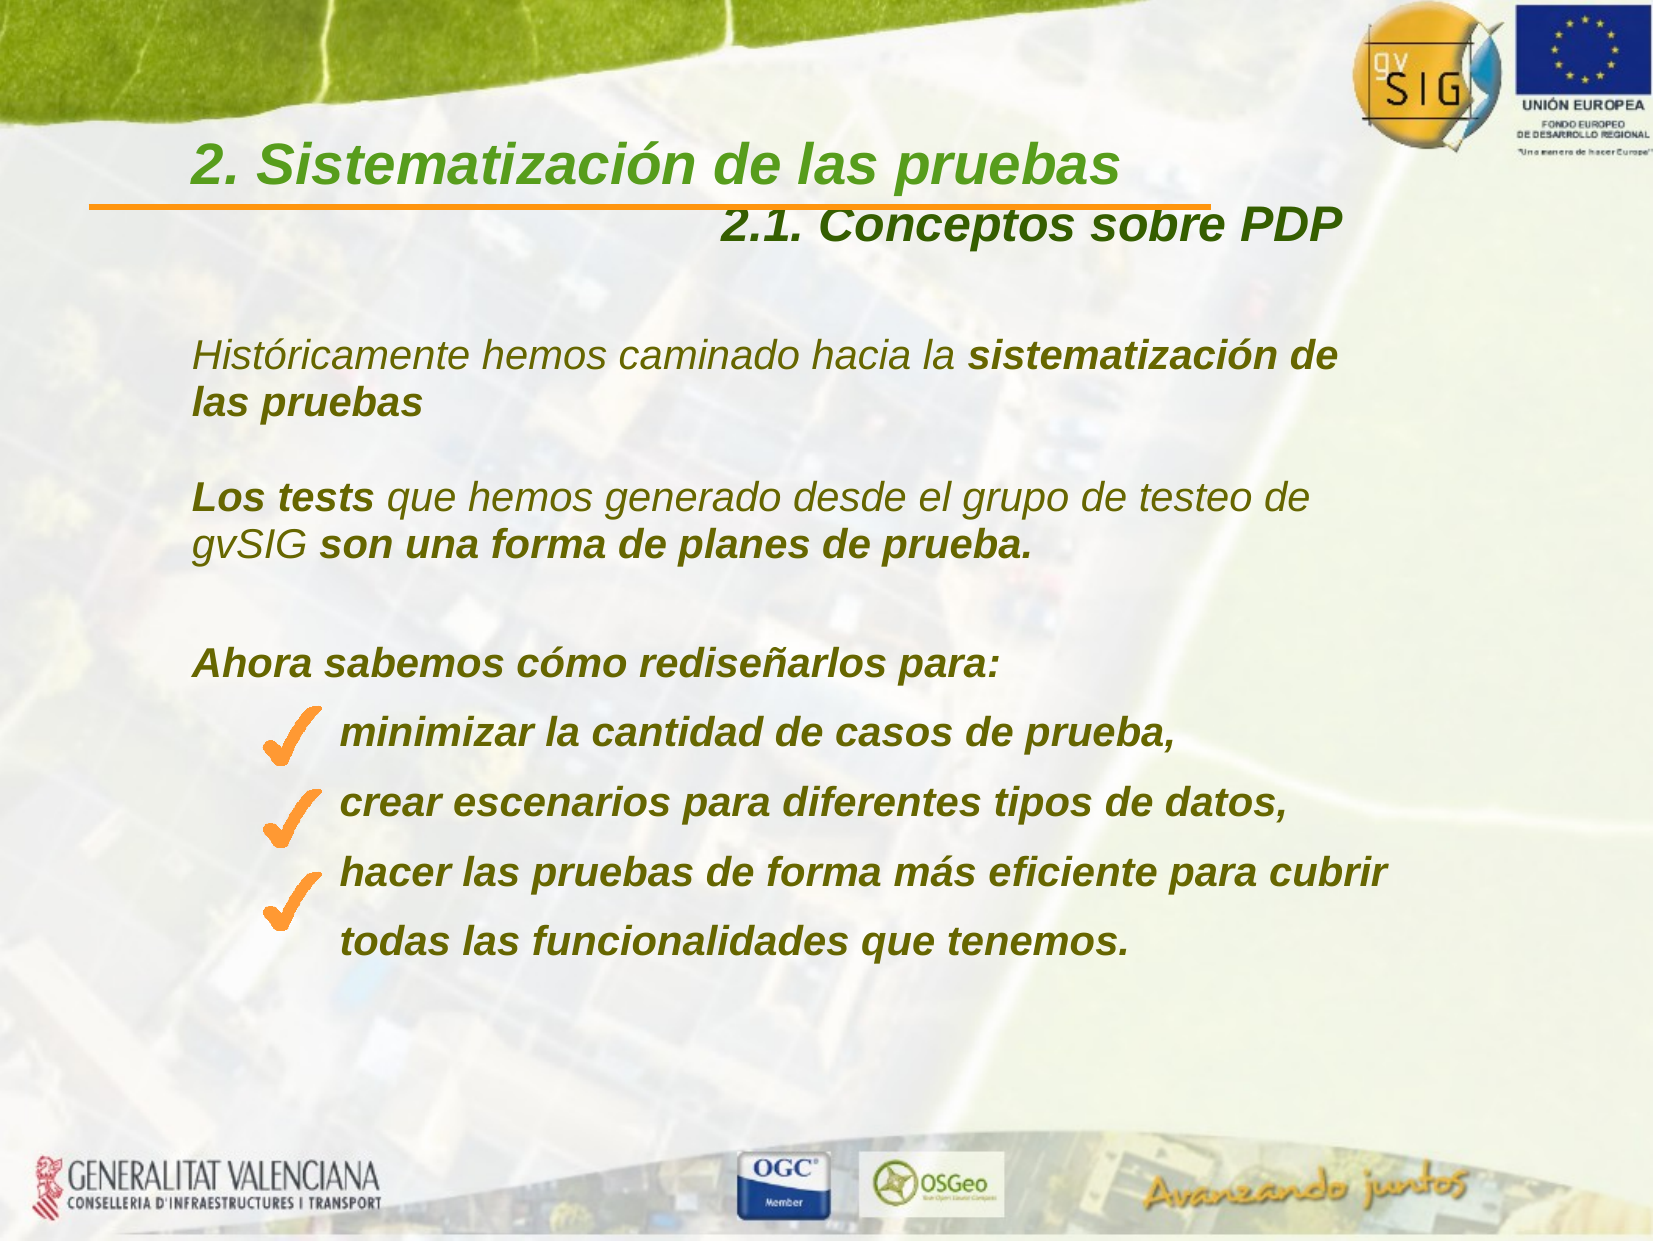

2. Sistematización de las pruebas
2.1. Conceptos sobre PDP
Históricamente hemos caminado hacia la sistematización de las pruebas
Los tests que hemos generado desde el grupo de testeo de gvSIG son una forma de planes de prueba.
Ahora sabemos cómo rediseñarlos para:
		minimizar la cantidad de casos de prueba, 						crear escenarios para diferentes tipos de datos,
		hacer las pruebas de forma más eficiente para cubrir	 		todas las funcionalidades que tenemos.